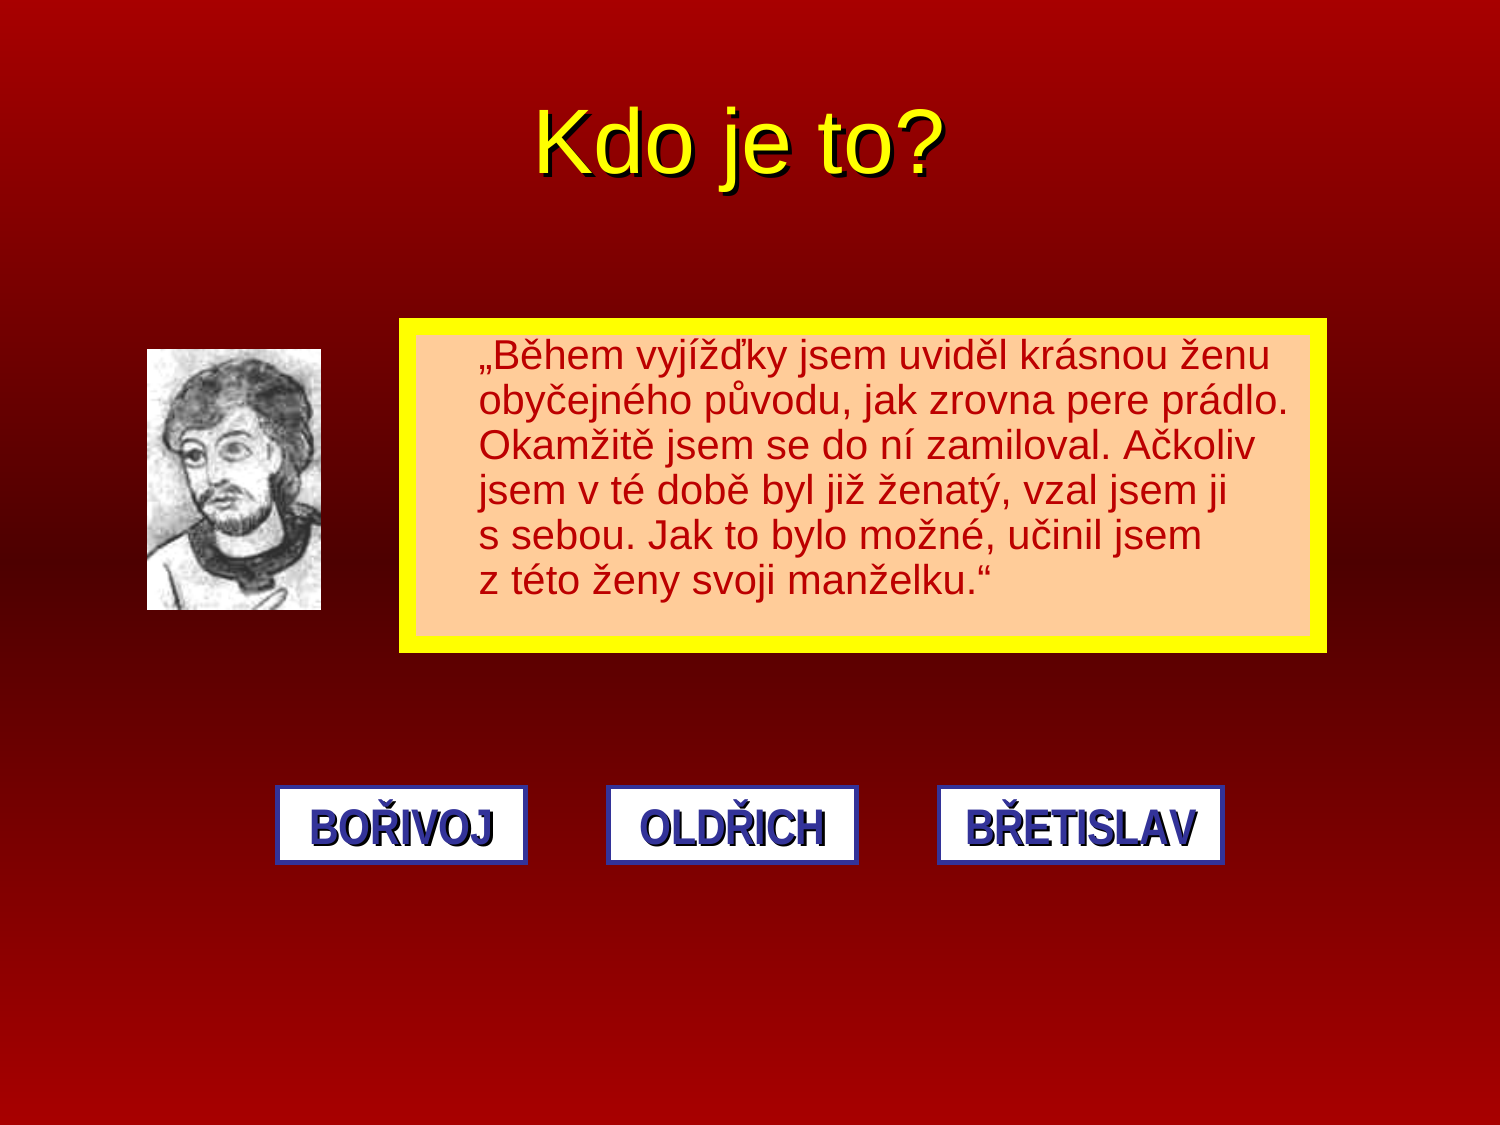

# Kdo je to?
	„Během vyjížďky jsem uviděl krásnou ženu obyčejného původu, jak zrovna pere prádlo. Okamžitě jsem se do ní zamiloval. Ačkoliv jsem v té době byl již ženatý, vzal jsem ji s sebou. Jak to bylo možné, učinil jsem z této ženy svoji manželku.“
BOŘIVOJ
OLDŘICH
BŘETISLAV